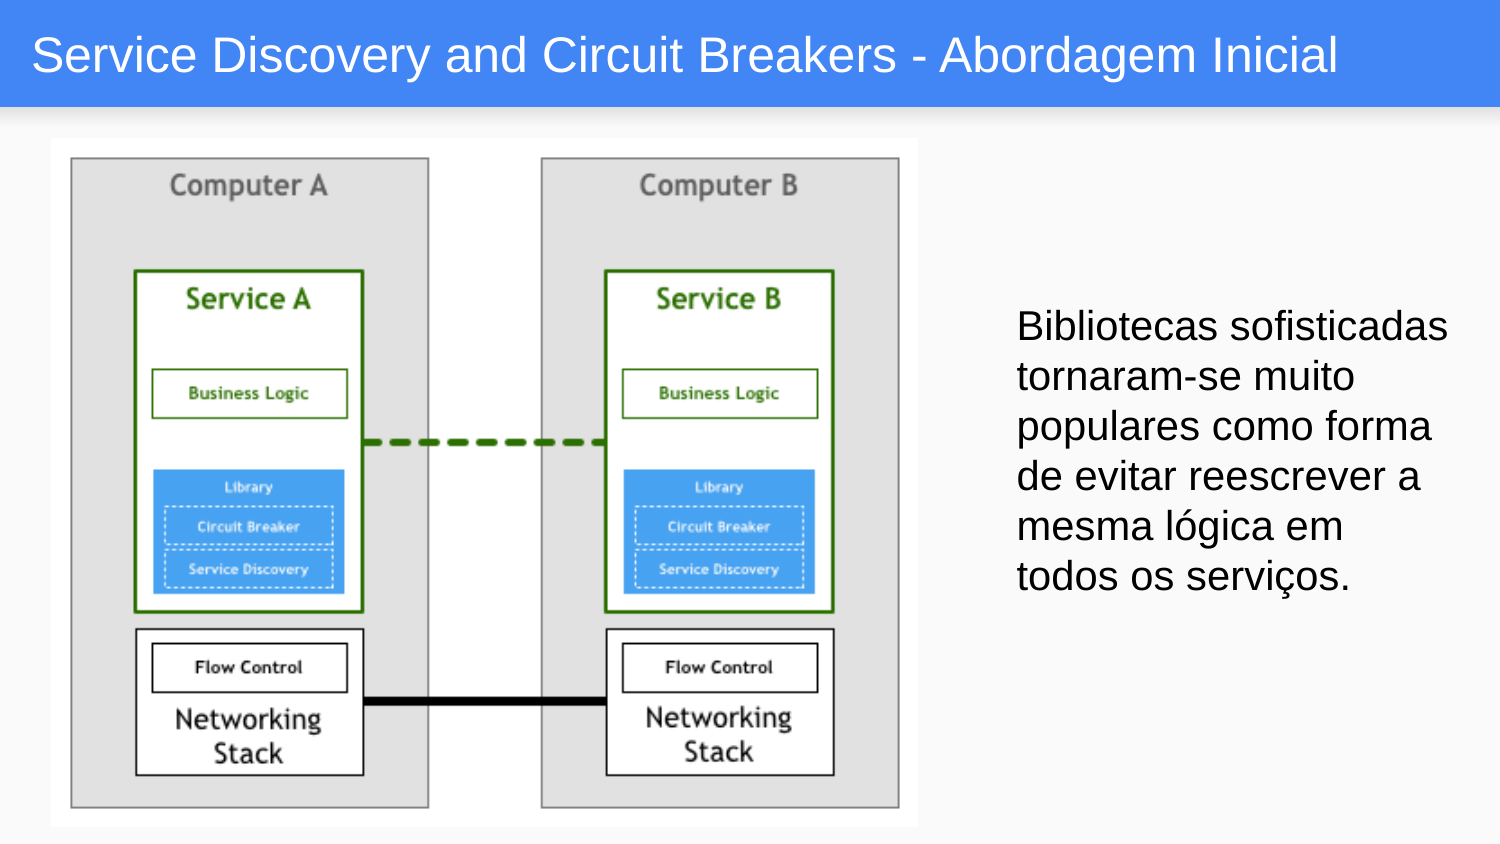

# Service Discovery and Circuit Breakers - Abordagem Inicial
Bibliotecas sofisticadas tornaram-se muito populares como forma de evitar reescrever a mesma lógica em todos os serviços.